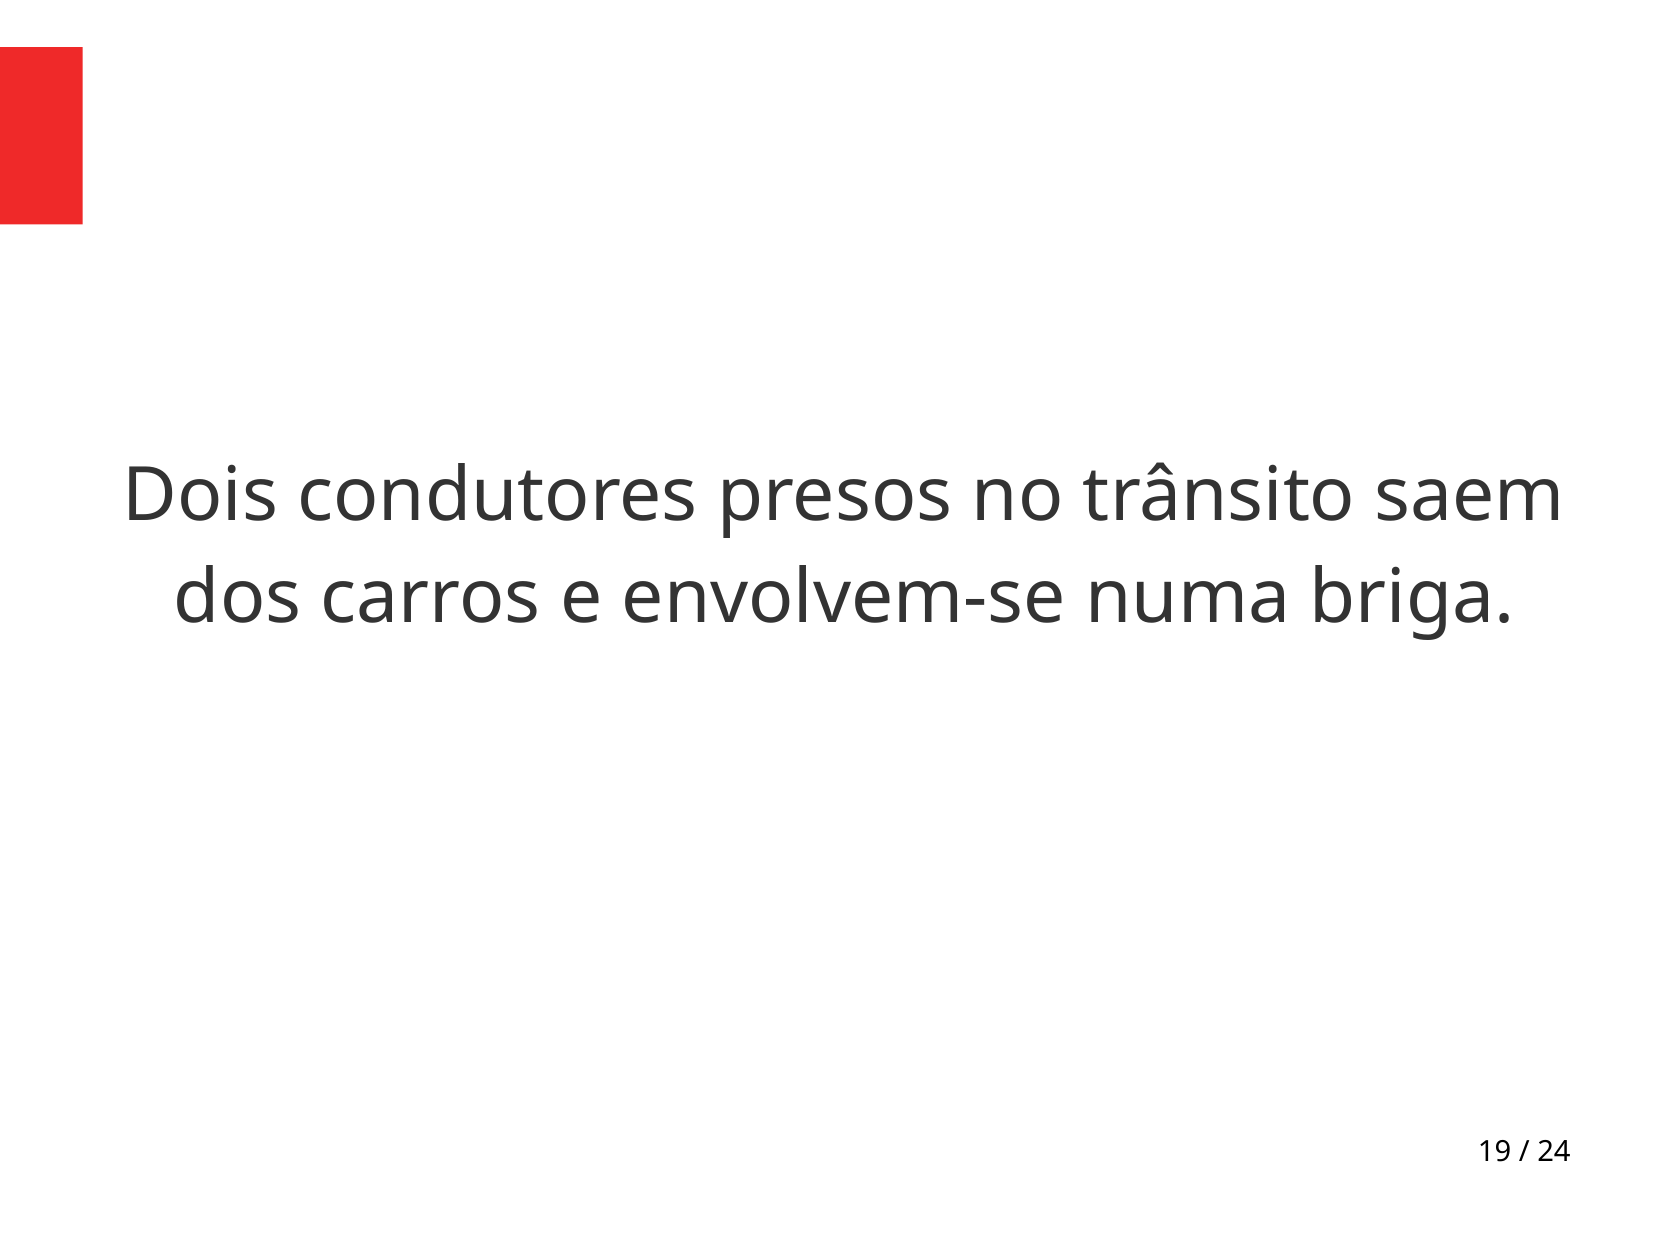

# Dois condutores presos no trânsito saem dos carros e envolvem-se numa briga.
19